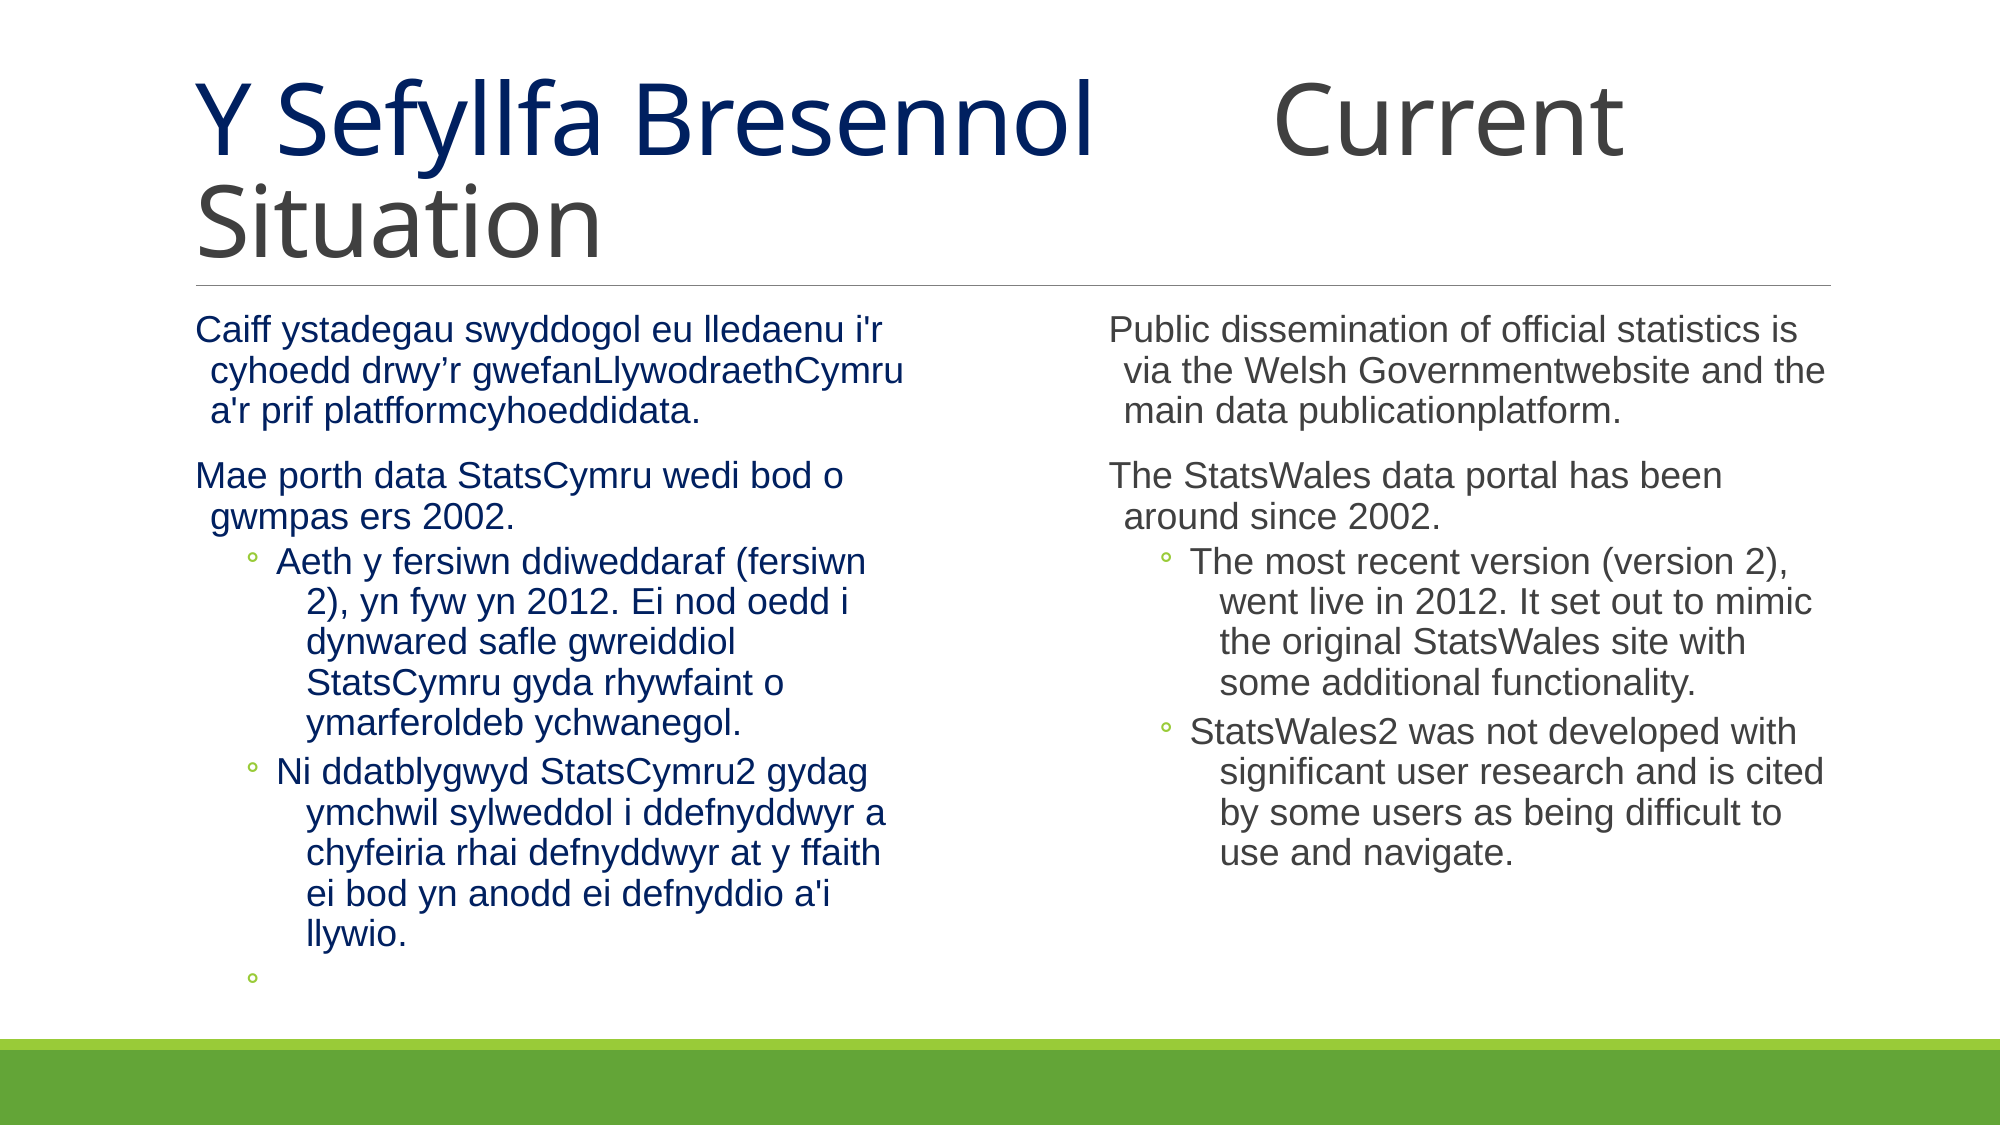

Y Sefyllfa Bresennol Current Situation
Caiff ystadegau swyddogol eu lledaenu i'r cyhoedd drwy’r gwefanLlywodraethCymrua'r prif platfformcyhoeddidata.
Mae porth data StatsCymru wedi bod o gwmpas ers 2002.
Aeth y fersiwn ddiweddaraf (fersiwn 2), yn fyw yn 2012. Ei nod oedd i dynwared safle gwreiddiol StatsCymru gyda rhywfaint o ymarferoldeb ychwanegol.
Ni ddatblygwyd StatsCymru2 gydag ymchwil sylweddol i ddefnyddwyr a chyfeiria rhai defnyddwyr at y ffaith ei bod yn anodd ei defnyddio a'i llywio.
# Public dissemination of official statistics is via the Welsh Governmentwebsite and the main data publicationplatform.
The StatsWales data portal has been around since 2002.
The most recent version (version 2), went live in 2012. It set out to mimic the original StatsWales site with some additional functionality.
StatsWales2 was not developed with significant user research and is cited by some users as being difficult to use and navigate.